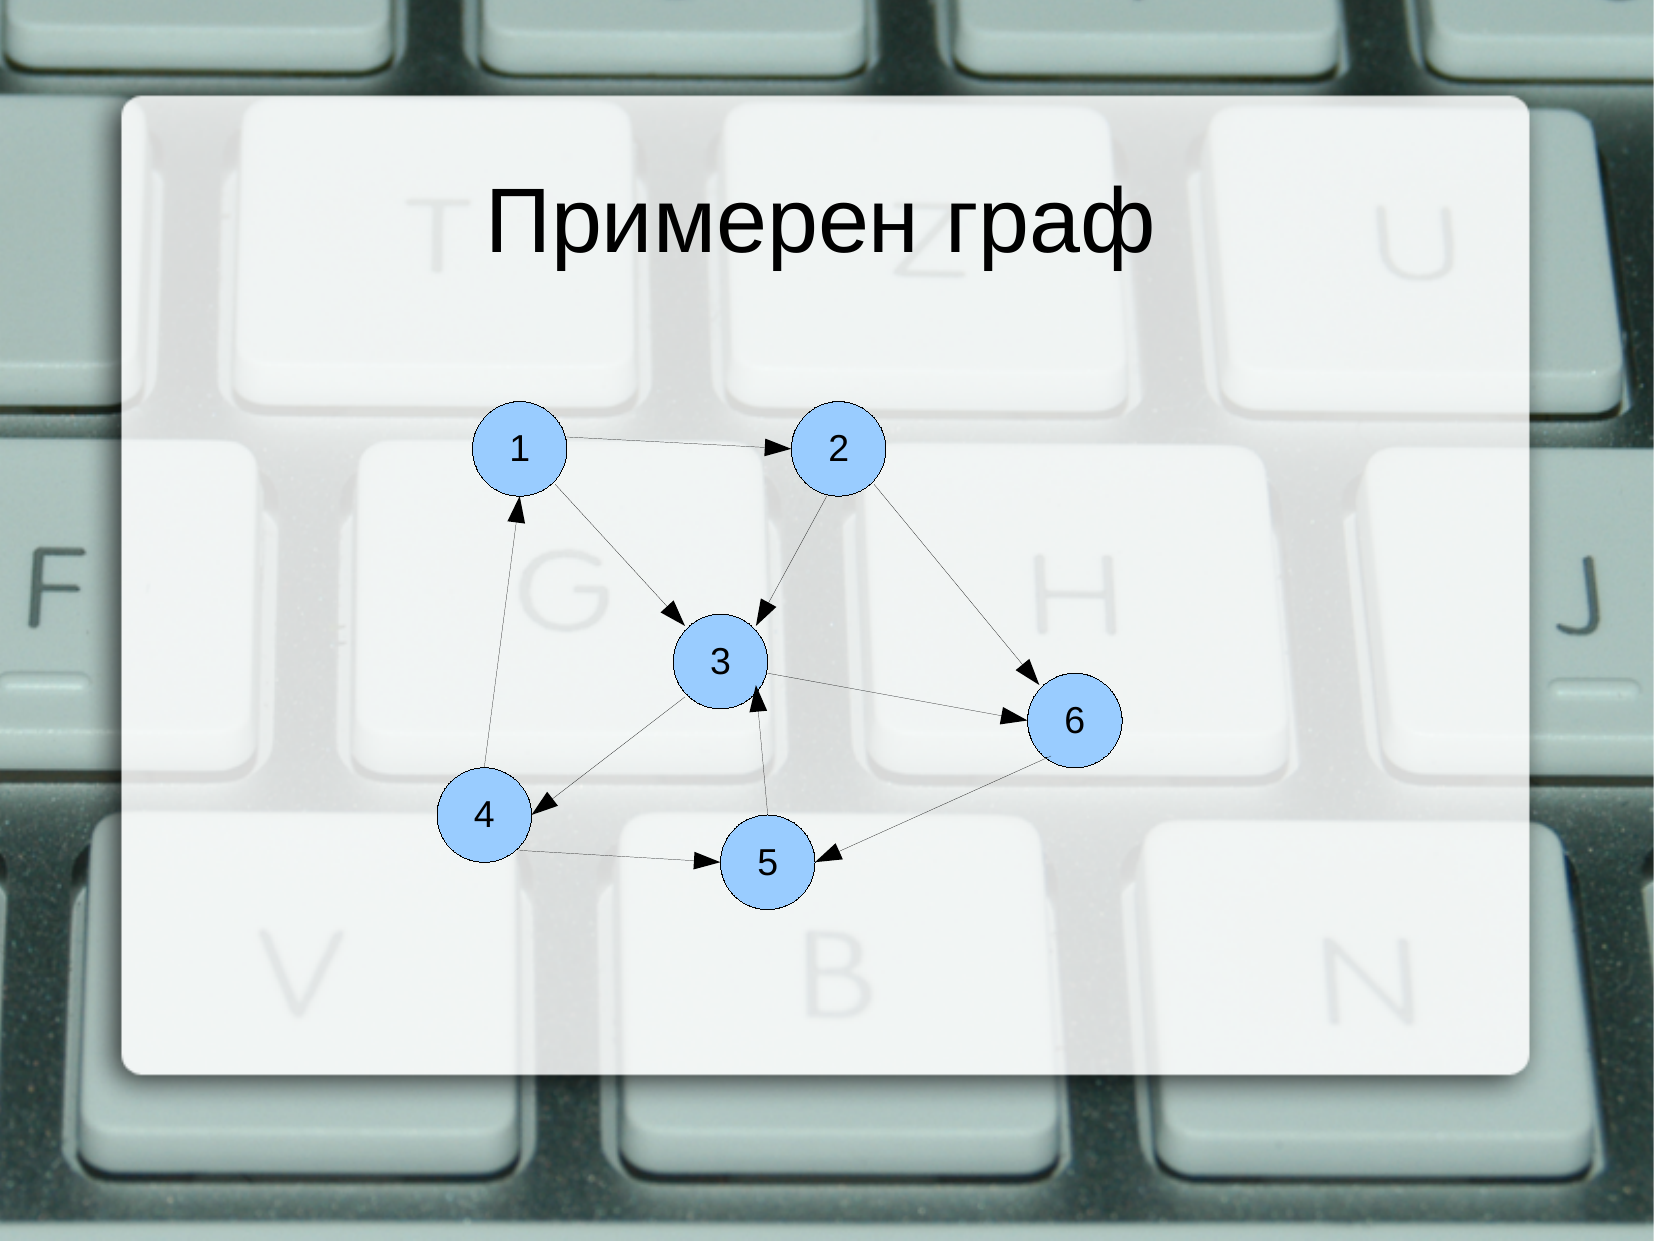

# Примерен граф
1
2
3
6
4
5